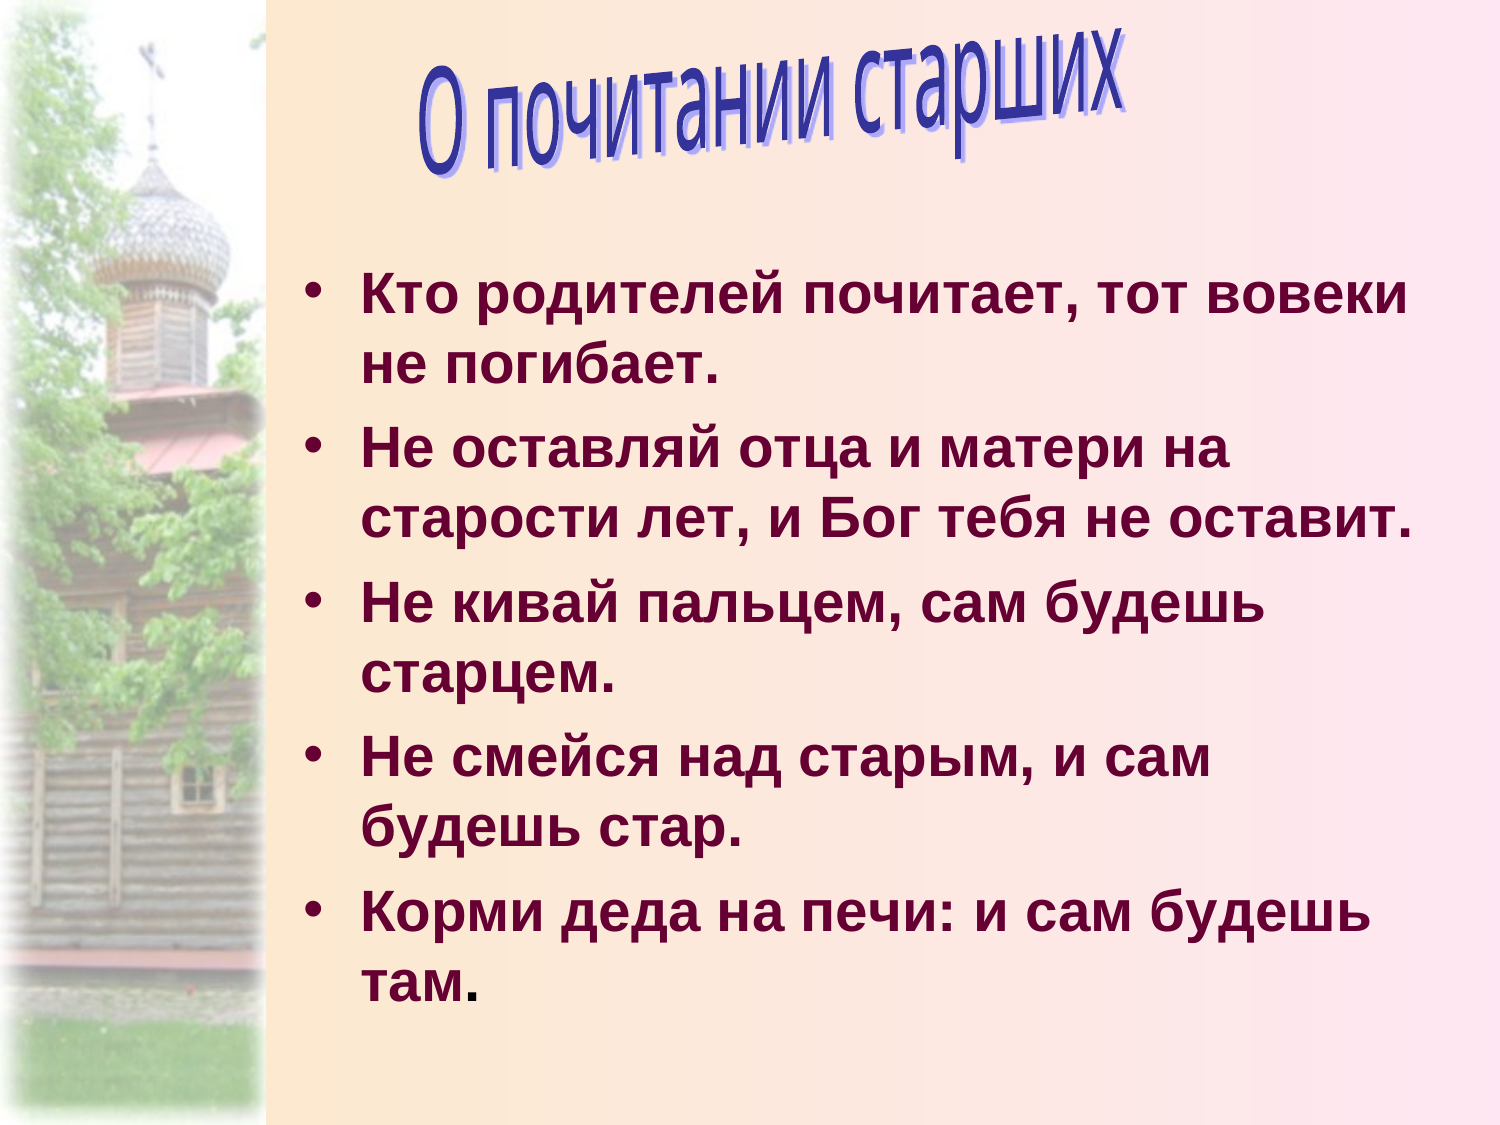

О почитании старших
Кто родителей почитает, тот вовеки не погибает.
Не оставляй отца и матери на старости лет, и Бог тебя не оставит.
Не кивай пальцем, сам будешь старцем.
Не смейся над старым, и сам будешь стар.
Корми деда на печи: и сам будешь там.